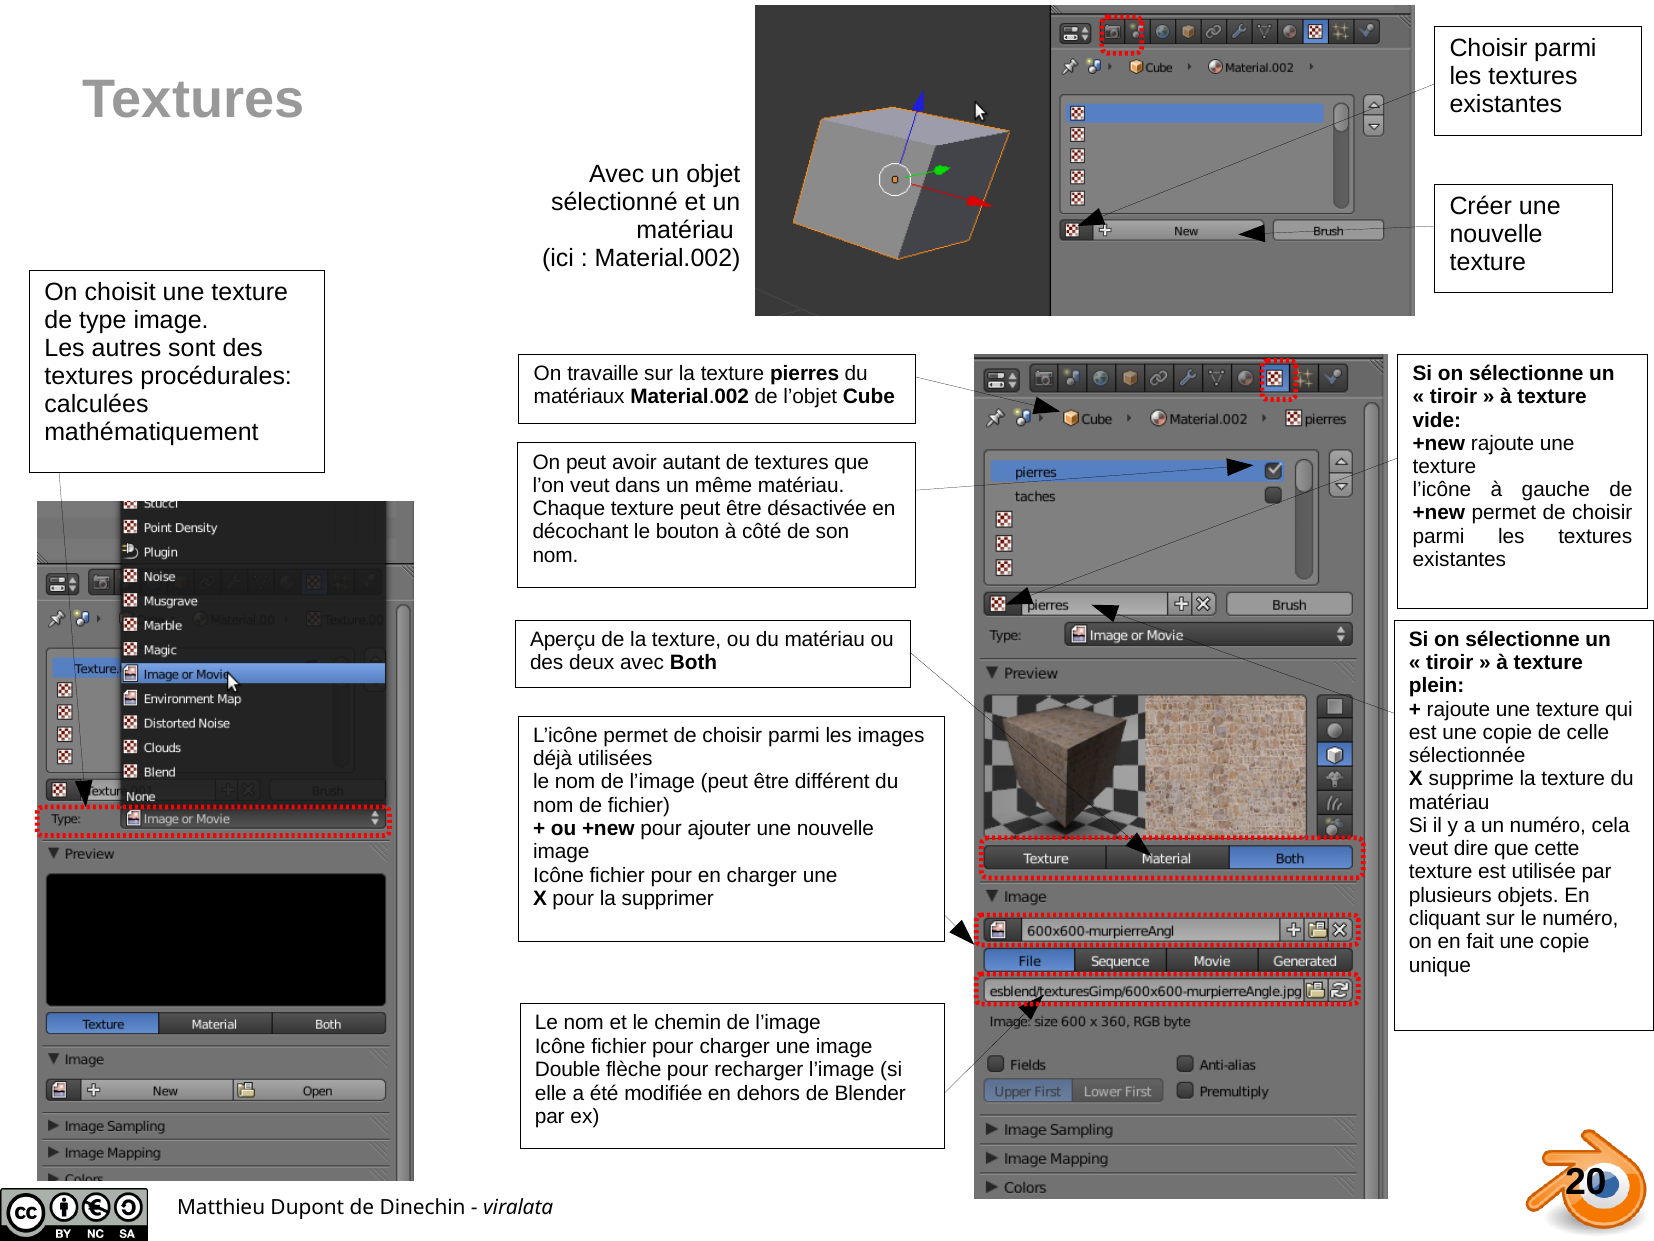

Choisir parmi les textures
existantes
# Textures
Avec un objet sélectionné et un matériau
(ici : Material.002)
Créer une nouvelle texture
On choisit une texture de type image.
Les autres sont des textures procédurales: calculées mathématiquement
On travaille sur la texture pierres du matériaux Material.002 de l’objet Cube
Si on sélectionne un « tiroir » à texture vide:
+new rajoute une texture
l’icône à gauche de +new permet de choisir parmi les textures existantes
On peut avoir autant de textures que l’on veut dans un même matériau. Chaque texture peut être désactivée en décochant le bouton à côté de son nom.
Aperçu de la texture, ou du matériau ou des deux avec Both
Si on sélectionne un « tiroir » à texture plein:
+ rajoute une texture qui est une copie de celle sélectionnée
X supprime la texture du matériau
Si il y a un numéro, cela veut dire que cette texture est utilisée par plusieurs objets. En cliquant sur le numéro, on en fait une copie unique
L’icône permet de choisir parmi les images déjà utilisées
le nom de l’image (peut être différent du nom de fichier)
+ ou +new pour ajouter une nouvelle image
Icône fichier pour en charger une
X pour la supprimer
Le nom et le chemin de l’image
Icône fichier pour charger une image
Double flèche pour recharger l’image (si elle a été modifiée en dehors de Blender par ex)
20
Cours Blender Mars 2010